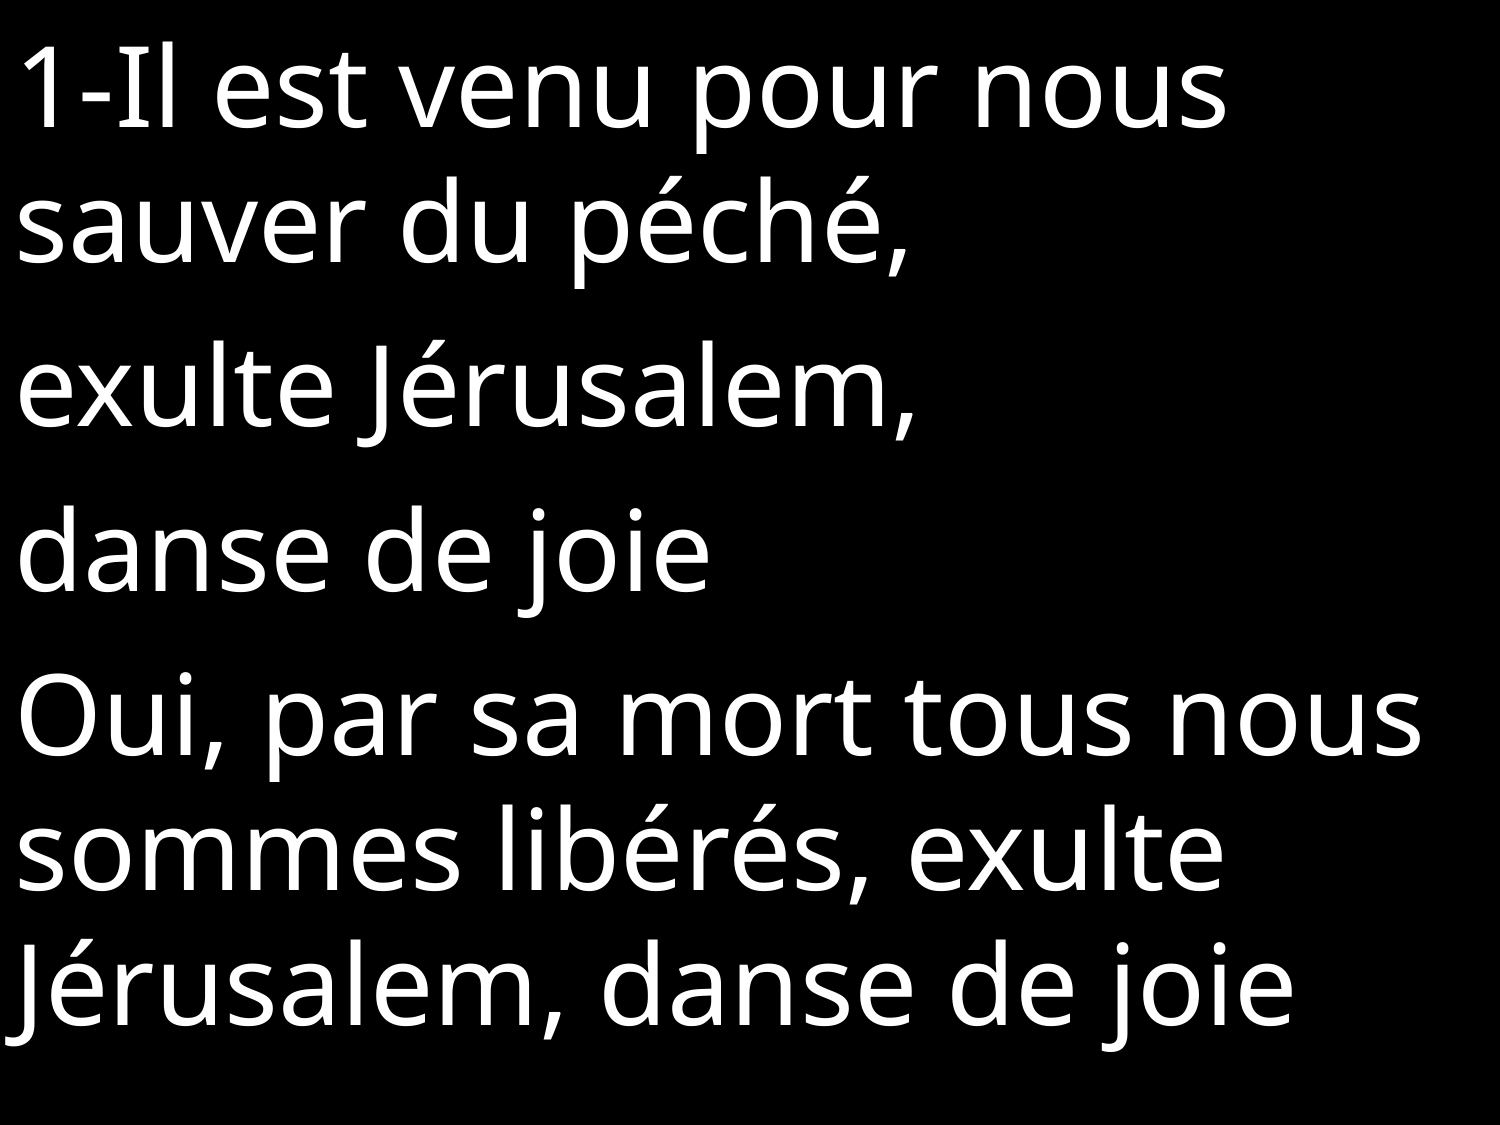

1-Il est venu pour nous sauver du péché,
exulte Jérusalem,
danse de joie
Oui, par sa mort tous nous sommes libérés, exulte Jérusalem, danse de joie
#